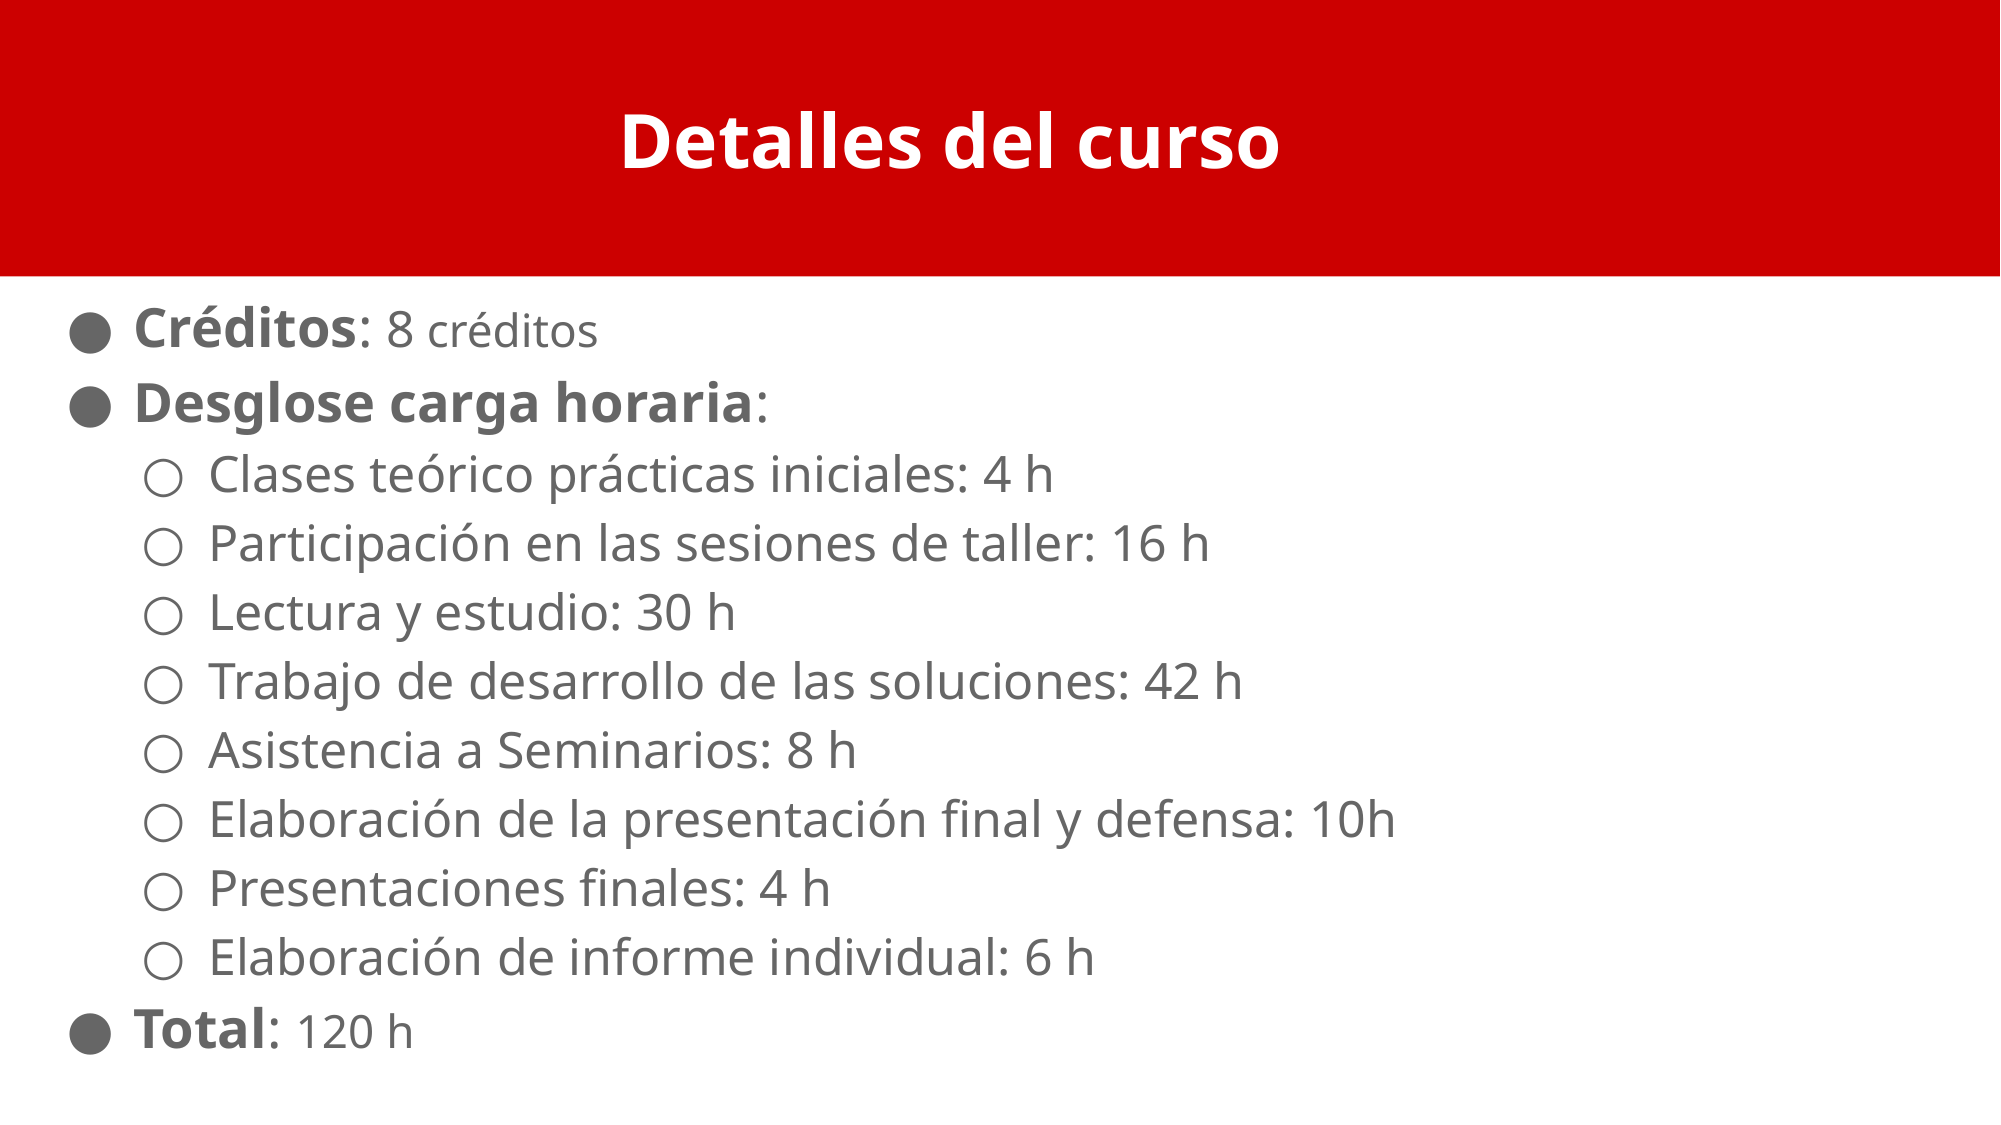

# Detalles del curso
Créditos: 8 créditos
Desglose carga horaria:
Clases teórico prácticas iniciales: 4 h
Participación en las sesiones de taller: 16 h
Lectura y estudio: 30 h
Trabajo de desarrollo de las soluciones: 42 h
Asistencia a Seminarios: 8 h
Elaboración de la presentación final y defensa: 10h
Presentaciones finales: 4 h
Elaboración de informe individual: 6 h
Total: 120 h
Subtítulo